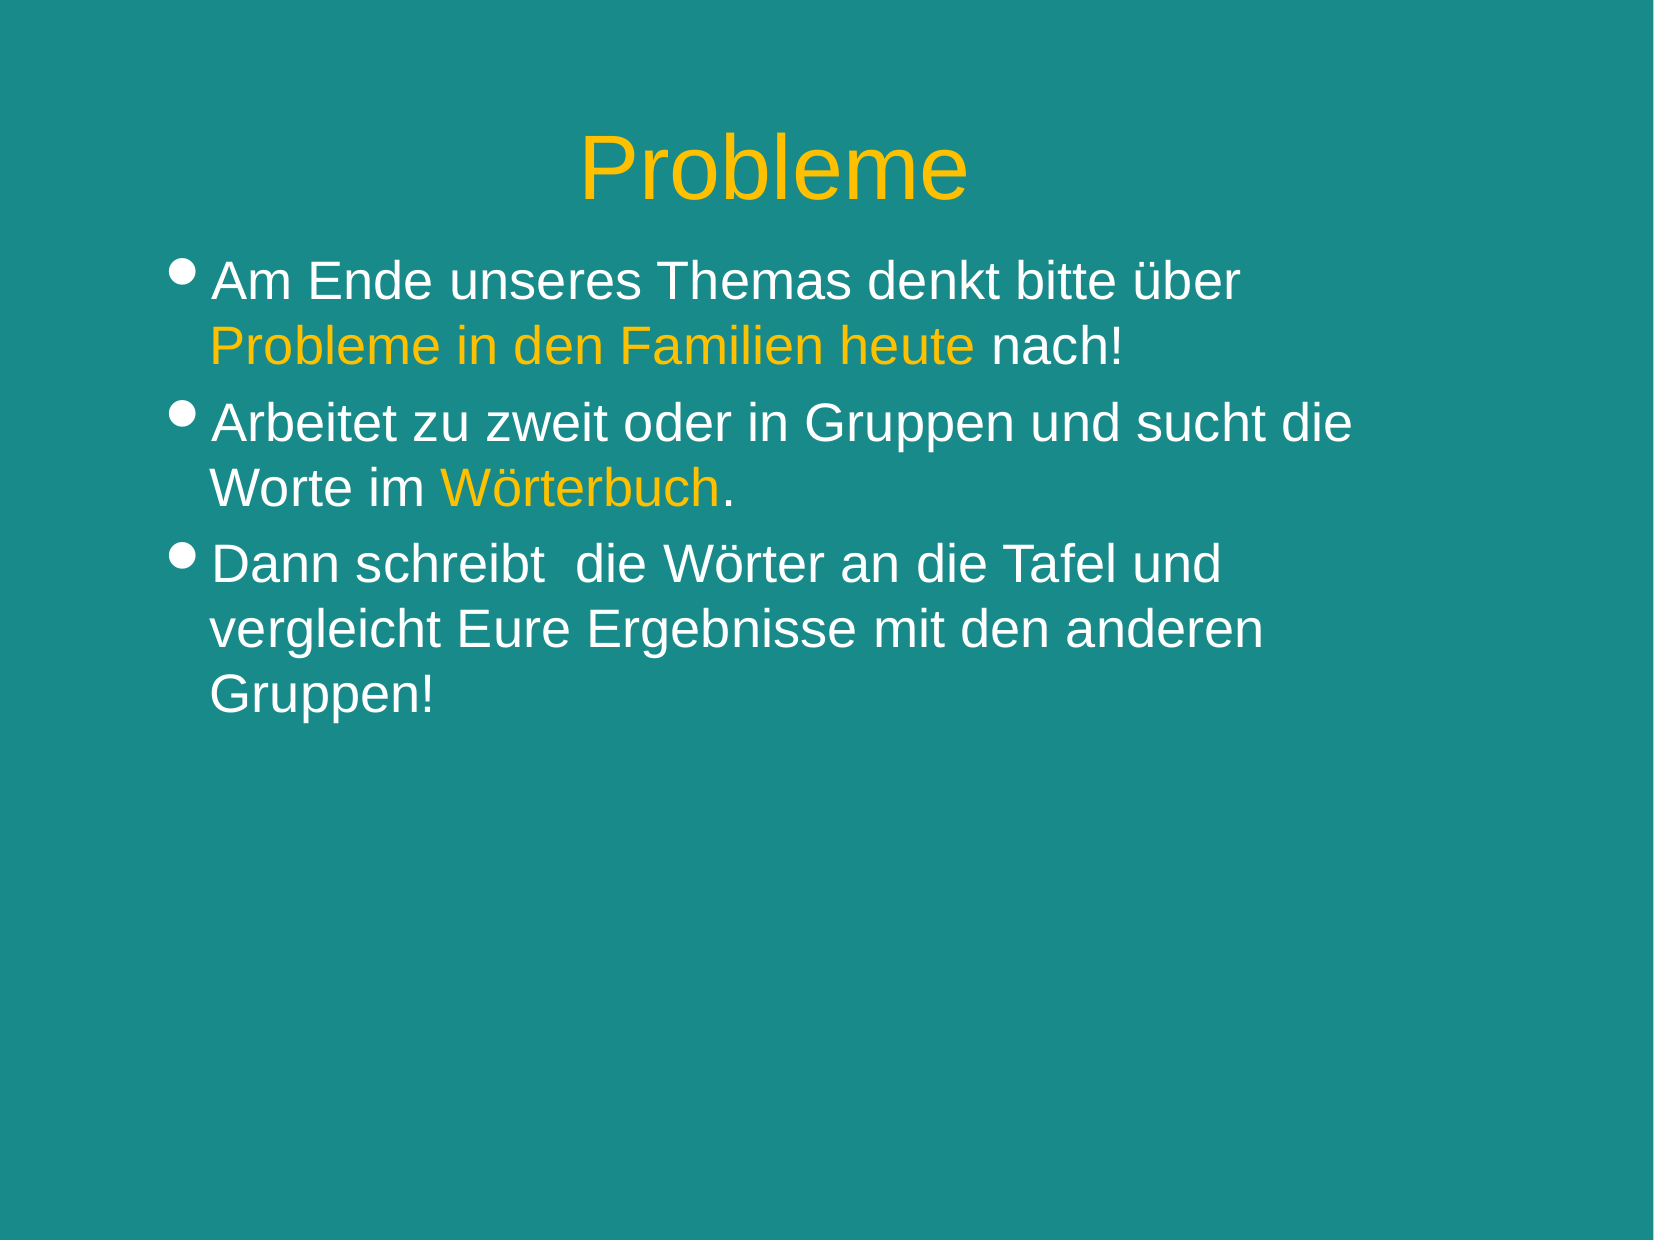

# Probleme
Am Ende unseres Themas denkt bitte über Probleme in den Familien heute nach!
Arbeitet zu zweit oder in Gruppen und sucht die Worte im Wörterbuch.
Dann schreibt die Wörter an die Tafel und vergleicht Eure Ergebnisse mit den anderen Gruppen!